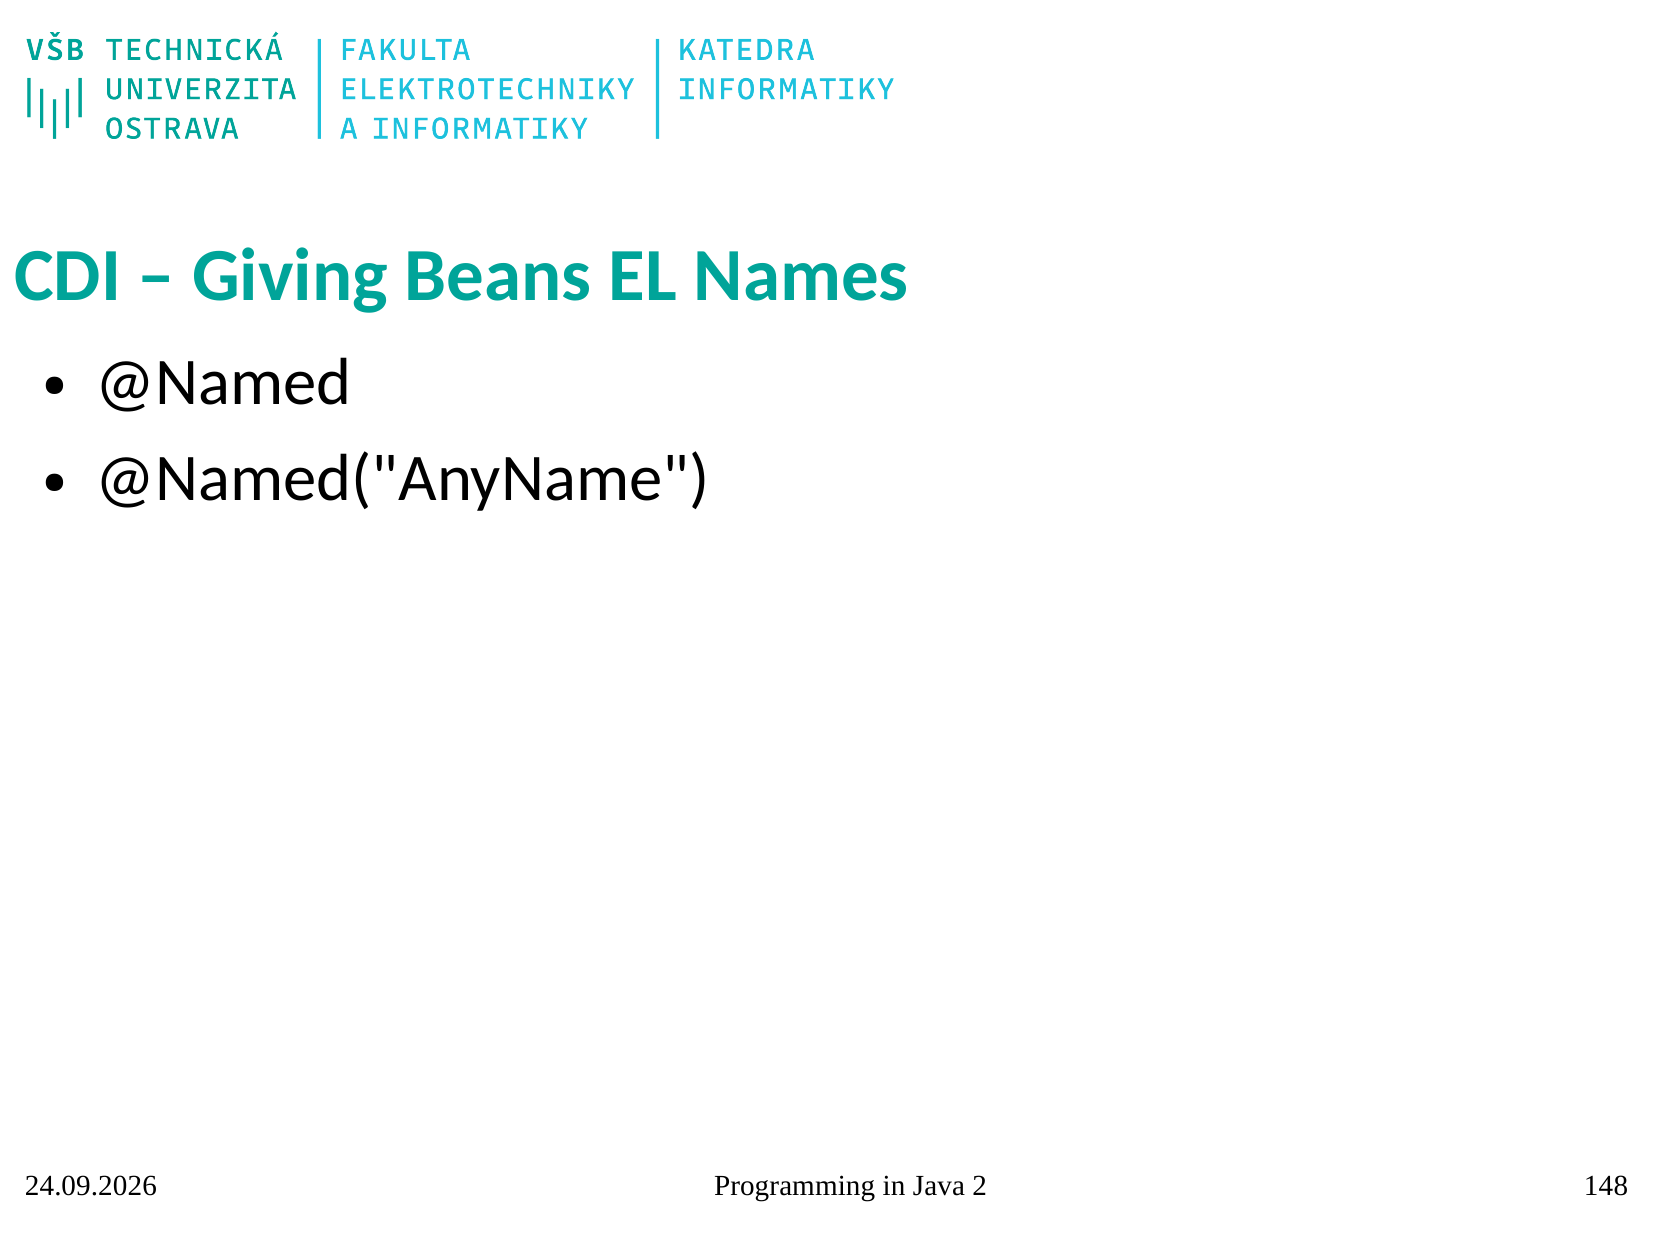

# CDI – Giving Beans EL Names
@Named
@Named("AnyName")
Programming in Java 2
148